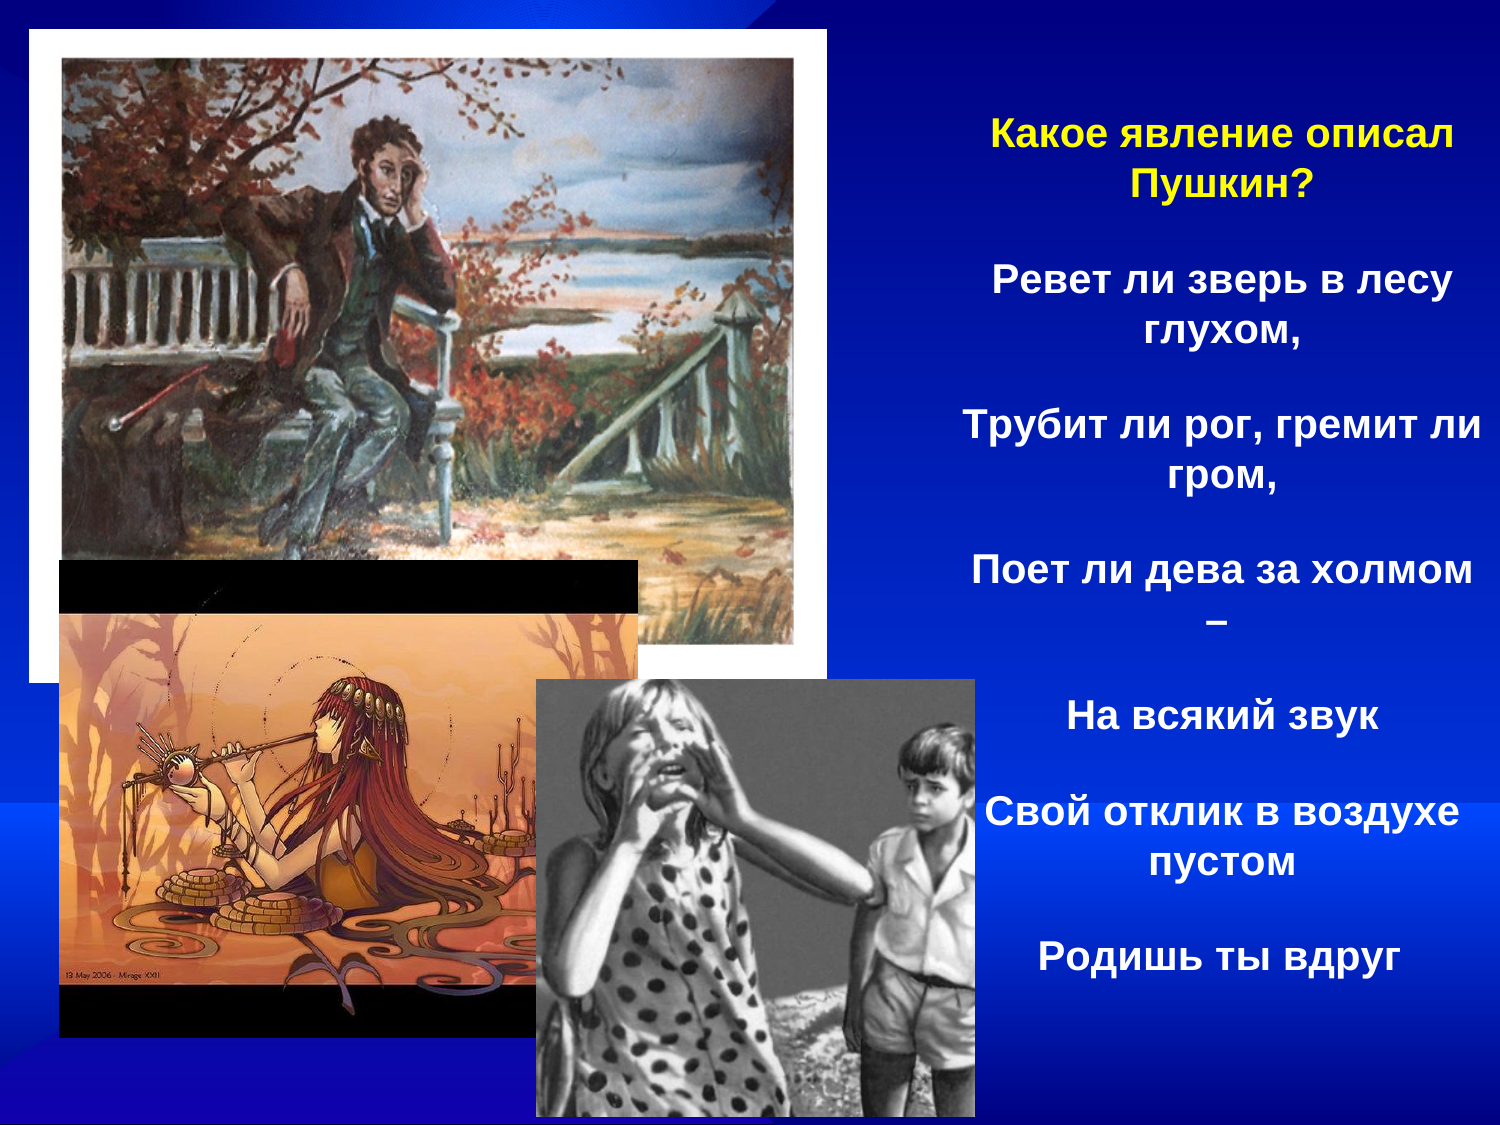

Какое явление описал Пушкин?
Ревет ли зверь в лесу глухом,
Трубит ли рог, гремит ли гром,
Поет ли дева за холмом –
На всякий звук
Свой отклик в воздухе пустом
Родишь ты вдруг